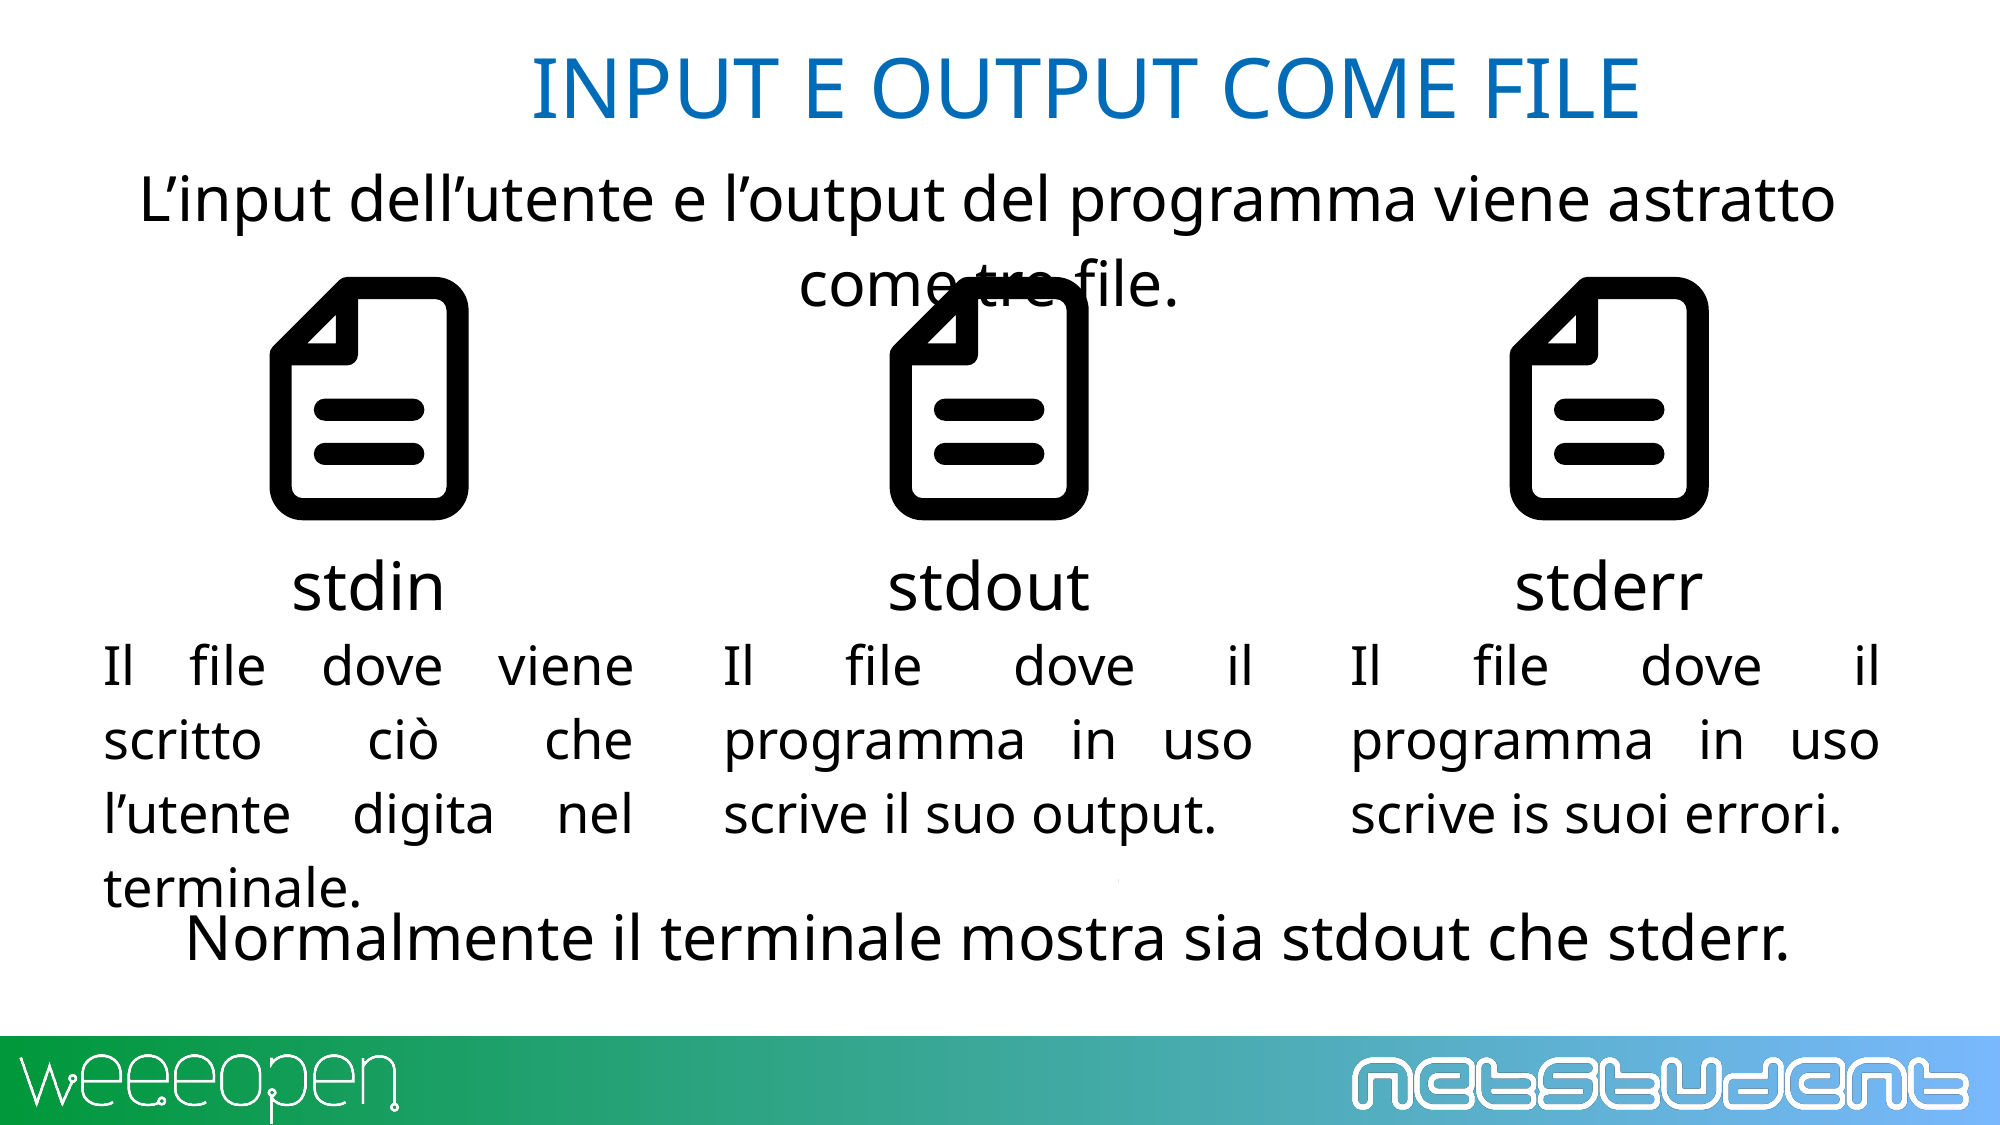

INPUT E OUTPUT COME FILE
L’input dell’utente e l’output del programma viene astratto come tre file.
stdin
stdout
stderr
Il file dove viene scritto ciò che l’utente digita nel terminale.
Il file dove il programma in uso scrive il suo output.
Il file dove il programma in uso scrive is suoi errori.
Normalmente il terminale mostra sia stdout che stderr.